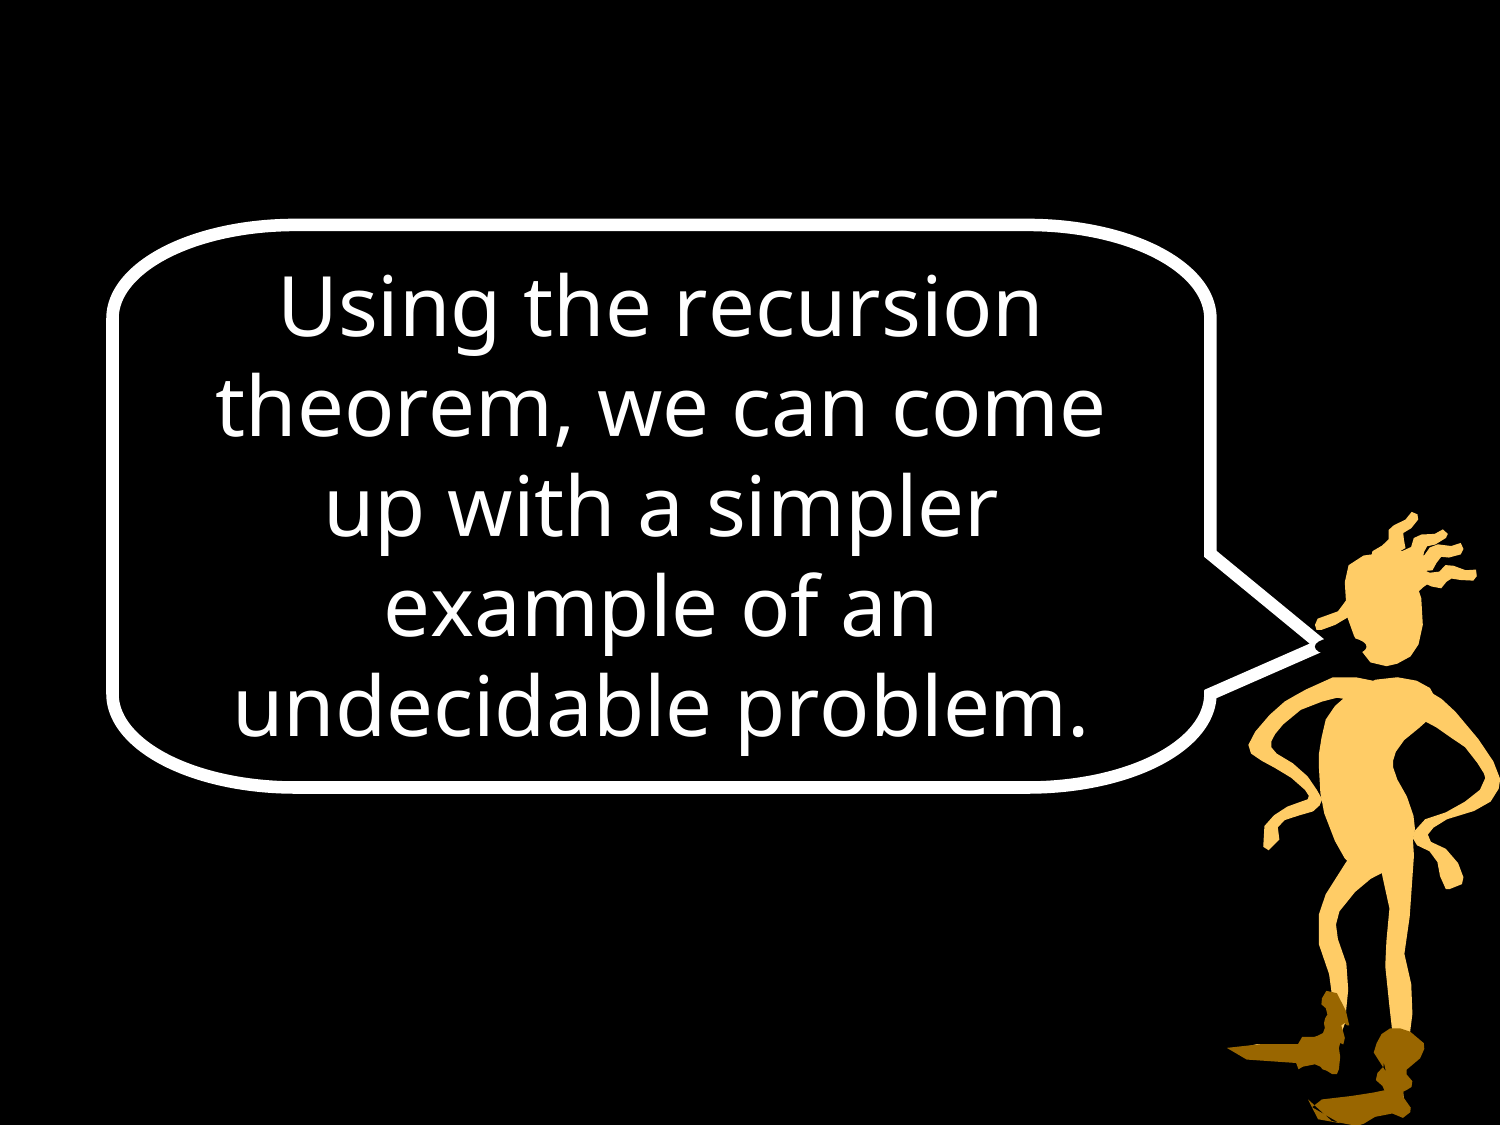

Using the recursion theorem, we can come up with a simpler example of an undecidable problem.